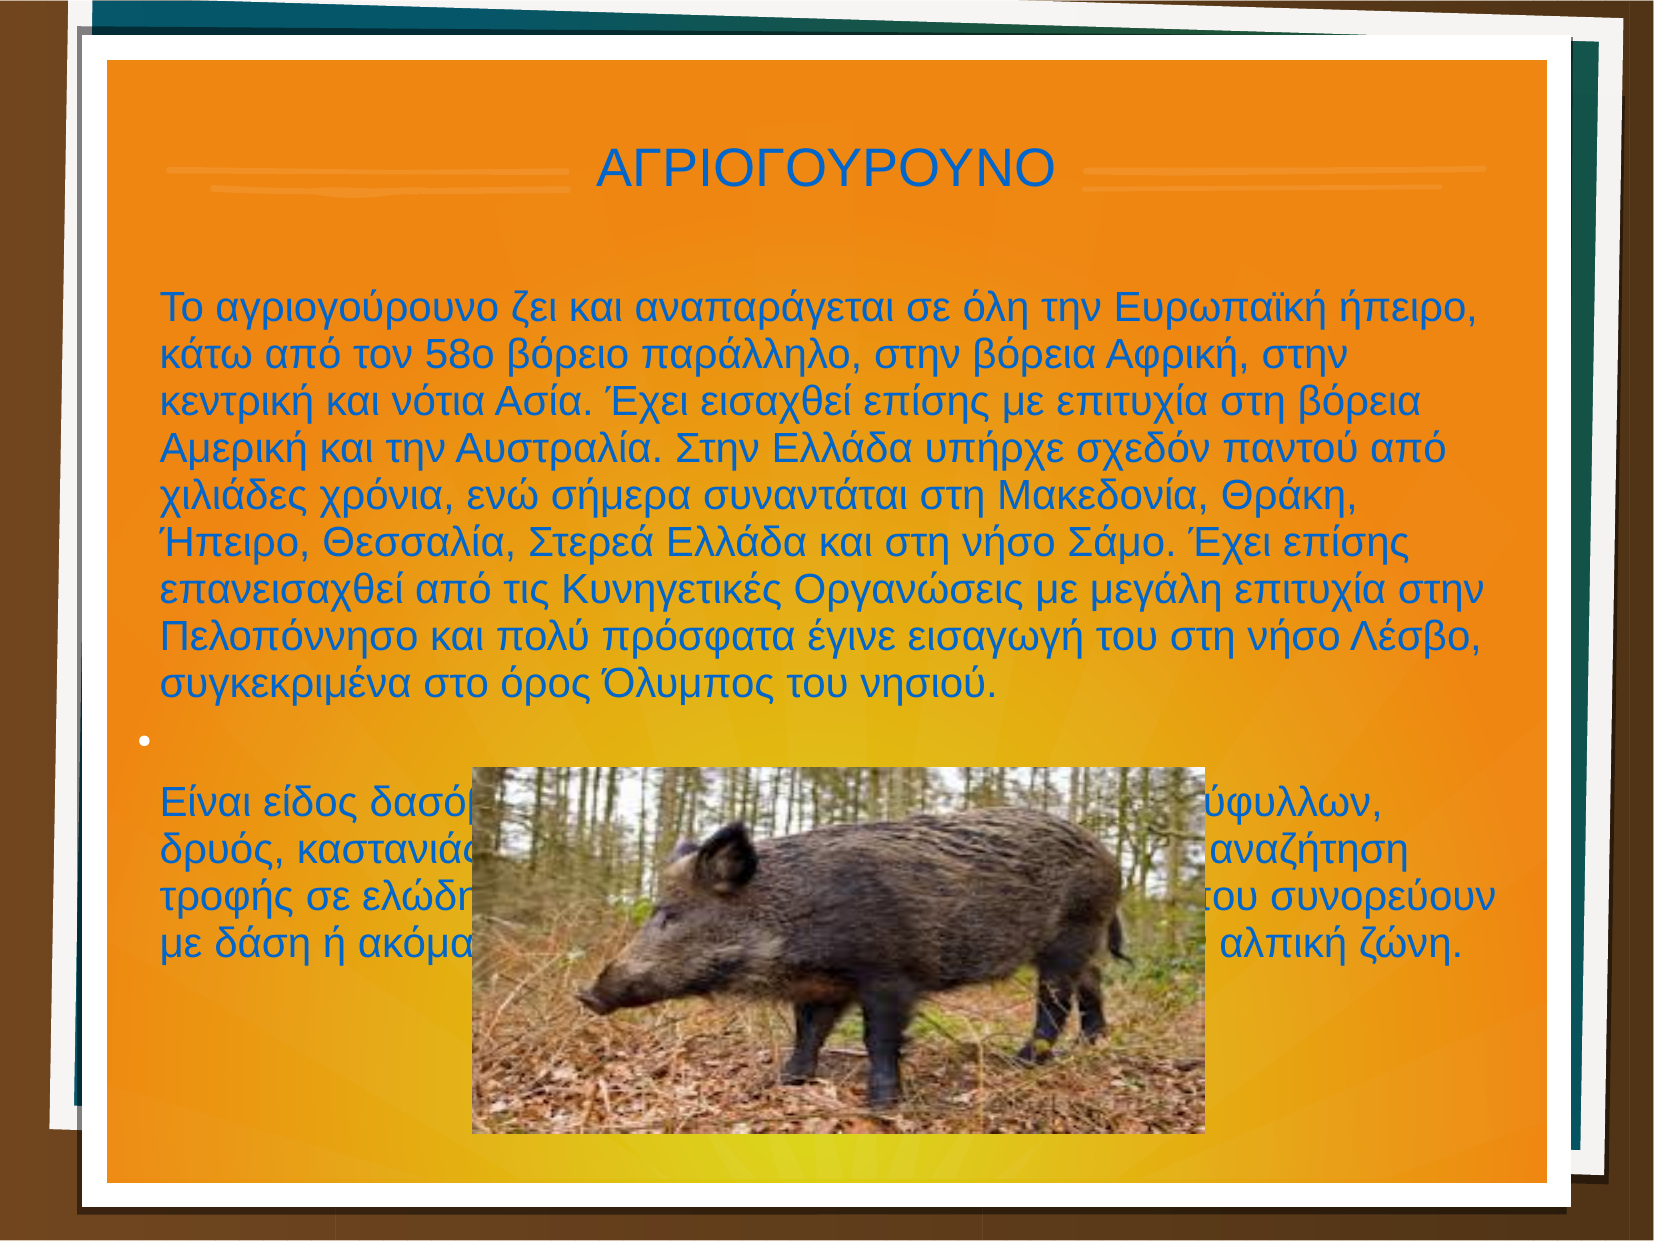

# ΑΓΡΙΟΓΟΥΡΟΥΝΟ
Το αγριογούρουνο ζει και αναπαράγεται σε όλη την Ευρωπαϊκή ήπειρο, κάτω από τον 58ο βόρειο παράλληλο, στην βόρεια Αφρική, στην κεντρική και νότια Ασία. Έχει εισαχθεί επίσης με επιτυχία στη βόρεια Αμερική και την Αυστραλία. Στην Ελλάδα υπήρχε σχεδόν παντού από χιλιάδες χρόνια, ενώ σήμερα συναντάται στη Μακεδονία, Θράκη, Ήπειρο, Θεσσαλία, Στερεά Ελλάδα και στη νήσο Σάμο. Έχει επίσης επανεισαχθεί από τις Κυνηγετικές Οργανώσεις με μεγάλη επιτυχία στην Πελοπόννησο και πολύ πρόσφατα έγινε εισαγωγή του στη νήσο Λέσβο, συγκεκριμένα στο όρος Όλυμπος του νησιού.
Είναι είδος δασόβιο. Ζει στα πυκνά θαμνώδη δάση πλατύφυλλων, δρυός, καστανιάς και οξιάς. Συχνά όμως μετακινείται για αναζήτηση τροφής σε ελώδης εκτάσεις, σε γεωργικές καλλιέργειες που συνορεύουν με δάση ή ακόμα σε μεγάλα υψόμετρα το καλοκαίρι στην αλπική ζώνη.